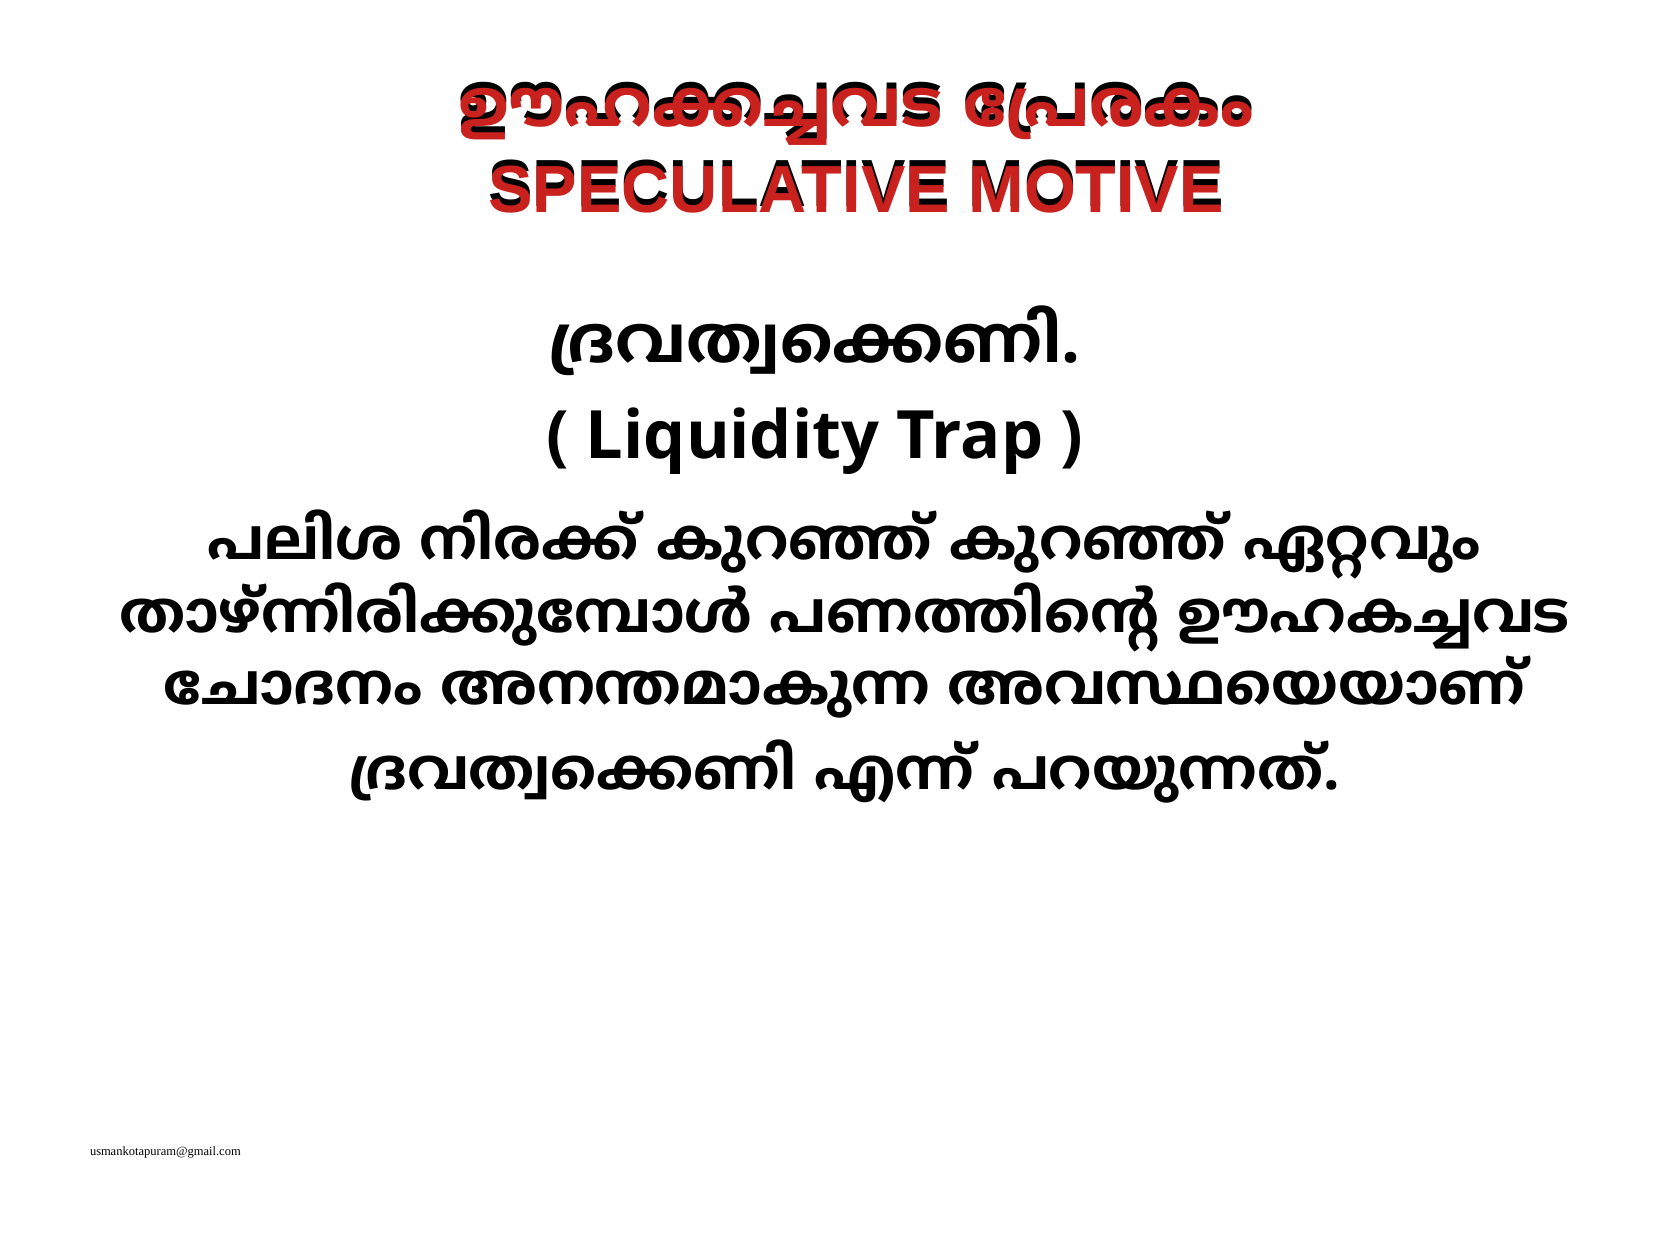

# ഊഹക്കച്ചവട പ്രേരകം SPECULATIVE MOTIVE
ഊഹക്കച്ചവട പ്രേരകം
SPECULATIVE MOTIVE
ദ്രവത്വക്കെണി.
( Liquidity Trap )
പലിശ നിരക്ക് കുറഞ്ഞ് കുറഞ്ഞ് ഏറ്റവും താഴ്ന്നിരിക്കുമ്പോൾ പണത്തിന്റെ ഊഹകച്ചവട ചോദനം അനന്തമാകുന്ന അവസ്ഥയെയാണ് ദ്രവത്വക്കെണി എന്ന് പറയുന്നത്.